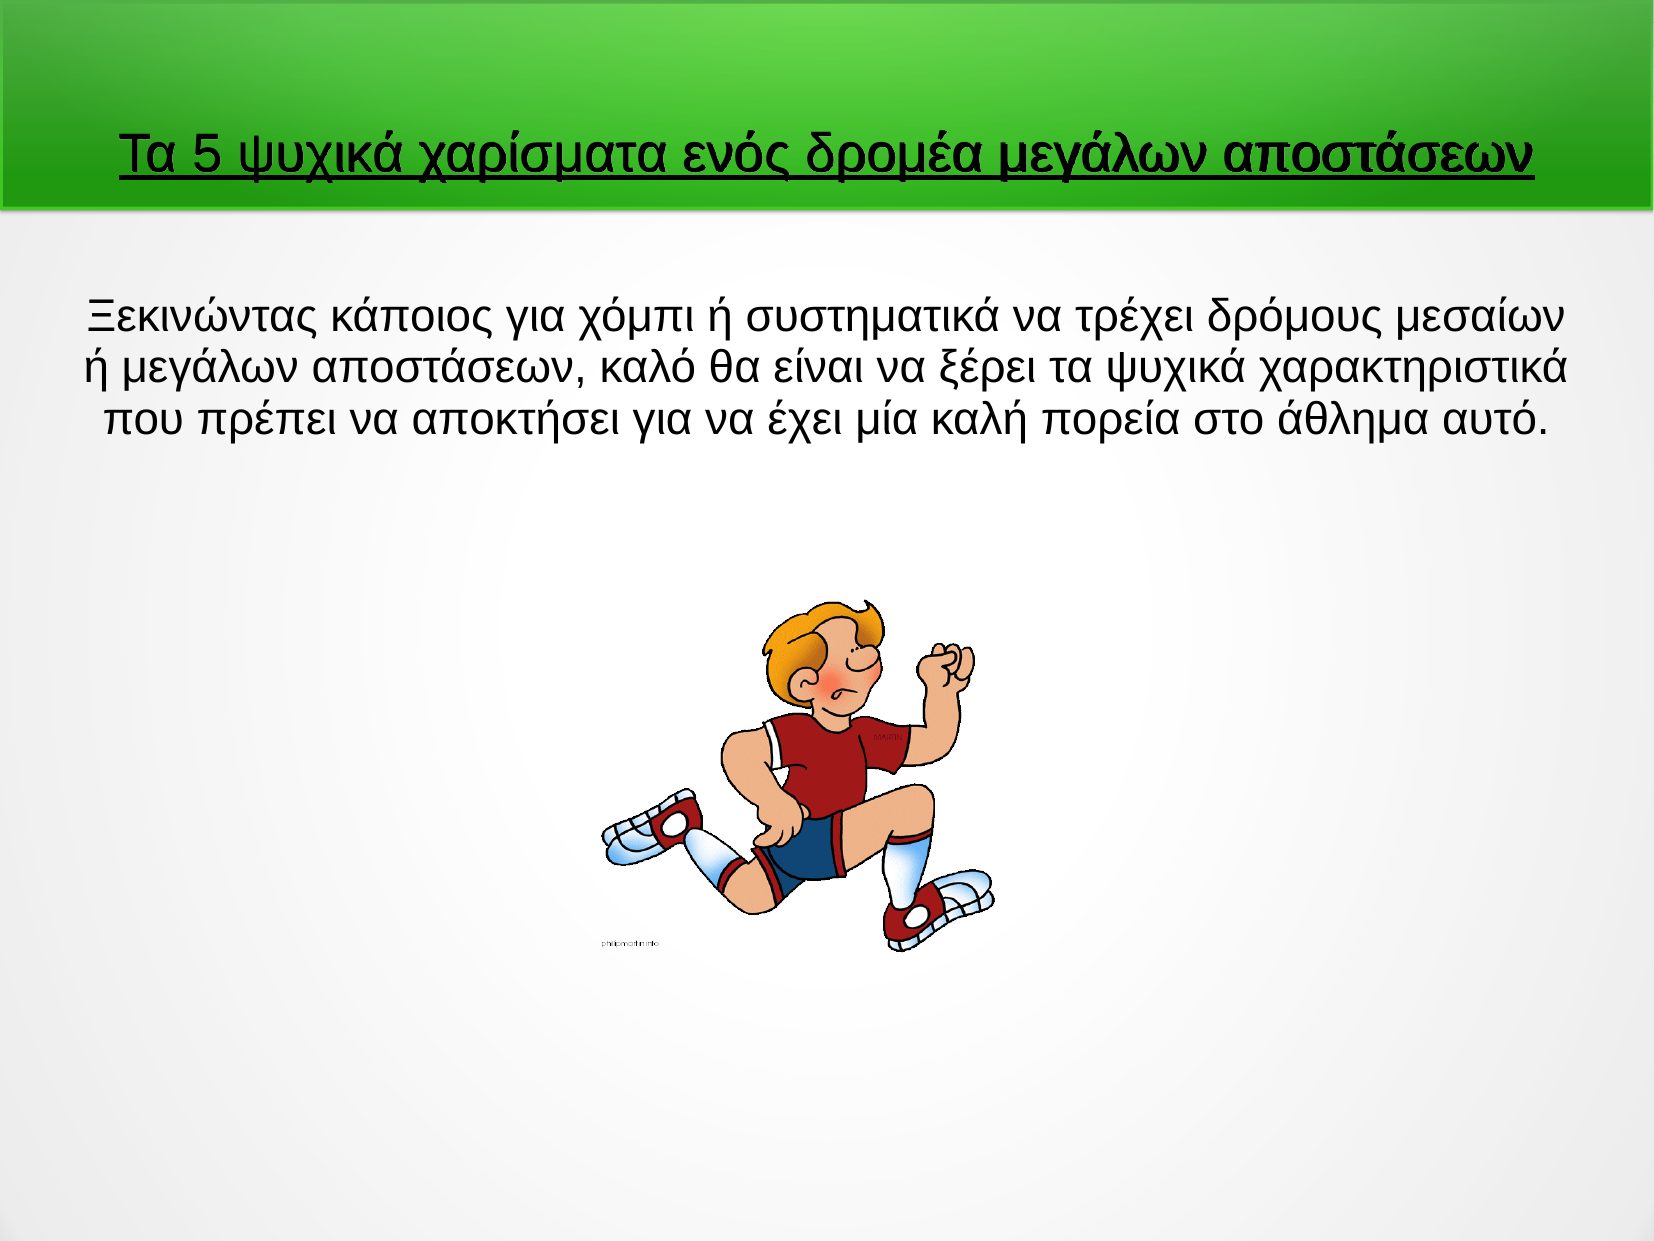

# Τα 5 ψυχικά χαρίσματα ενός δρομέα μεγάλων αποστάσεων
Ξεκινώντας κάποιος για χόμπι ή συστηματικά να τρέχει δρόμους μεσαίων ή μεγάλων αποστάσεων, καλό θα είναι να ξέρει τα ψυχικά χαρακτηριστικά που πρέπει να αποκτήσει για να έχει μία καλή πορεία στο άθλημα αυτό.